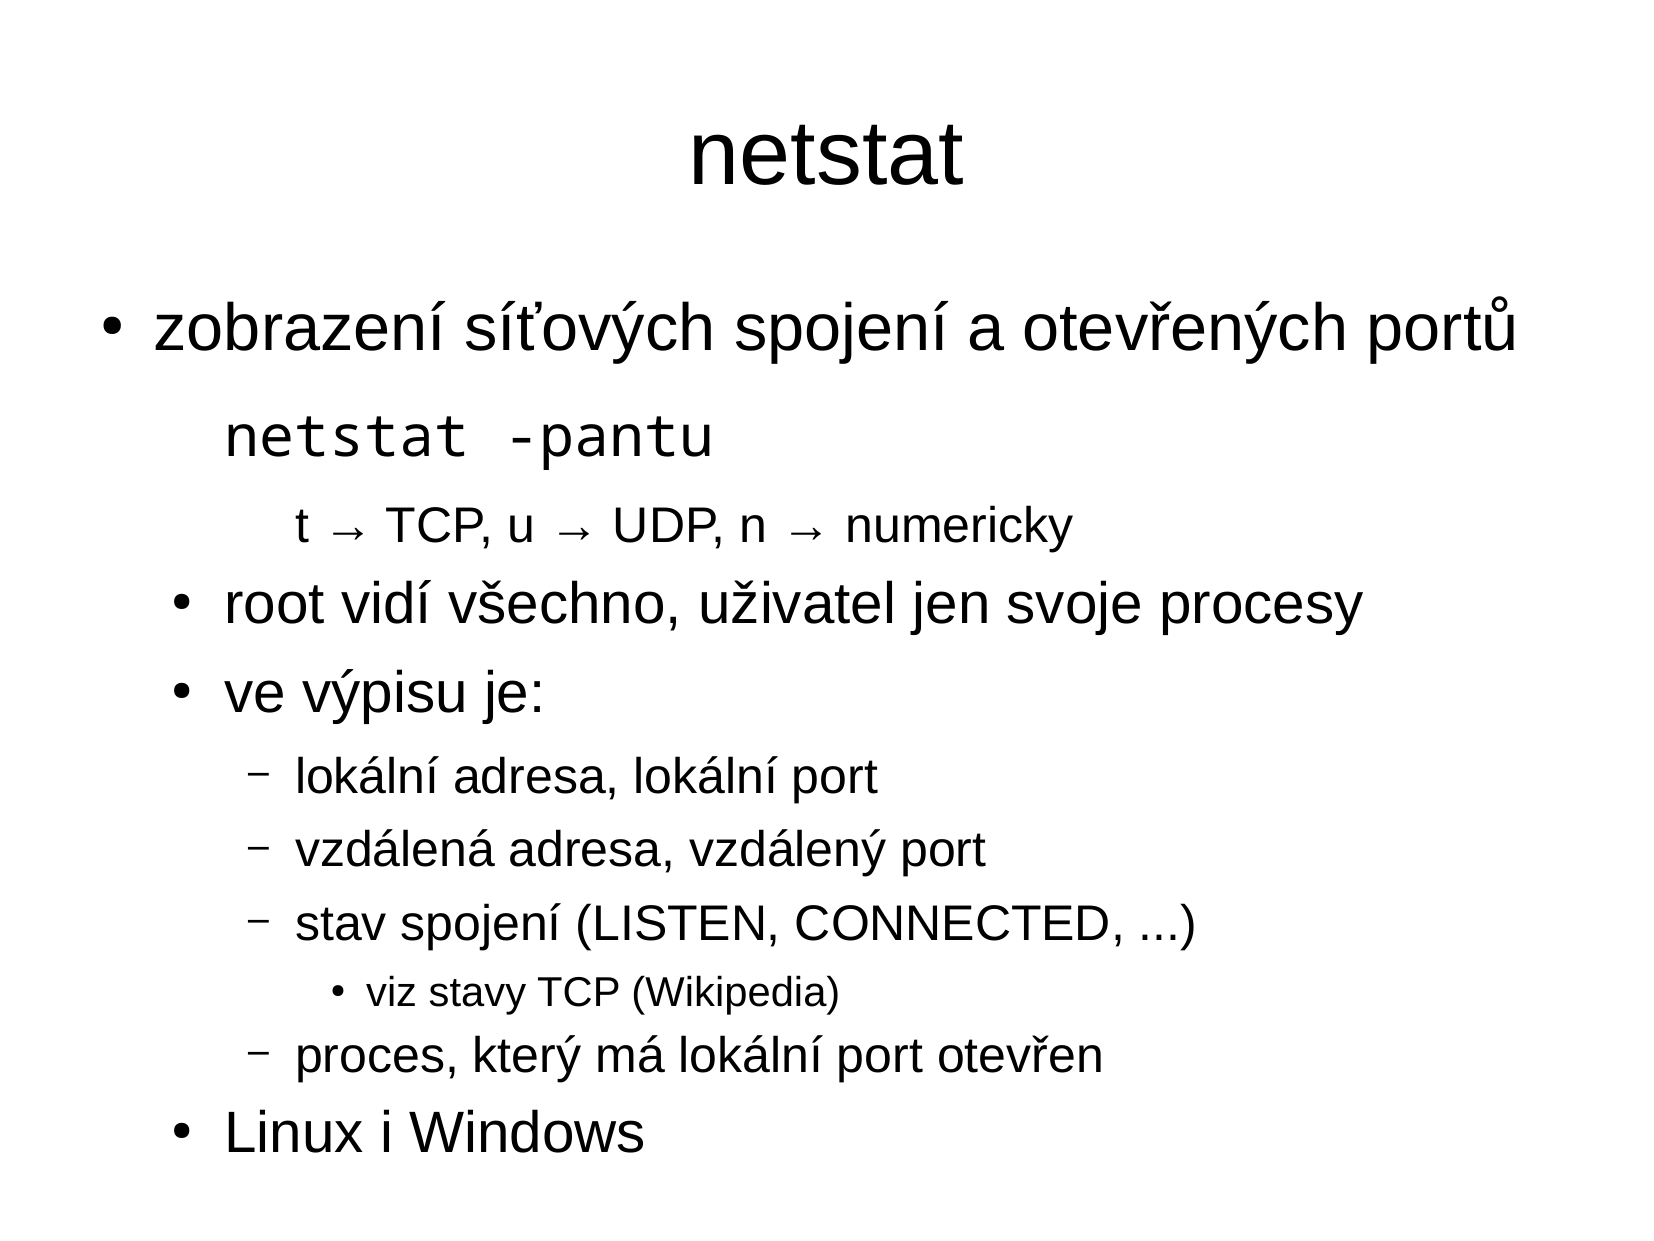

# netstat
zobrazení síťových spojení a otevřených portů
netstat -pantu
t → TCP, u → UDP, n → numericky
root vidí všechno, uživatel jen svoje procesy
ve výpisu je:
lokální adresa, lokální port
vzdálená adresa, vzdálený port
stav spojení (LISTEN, CONNECTED, ...)
viz stavy TCP (Wikipedia)
proces, který má lokální port otevřen
Linux i Windows